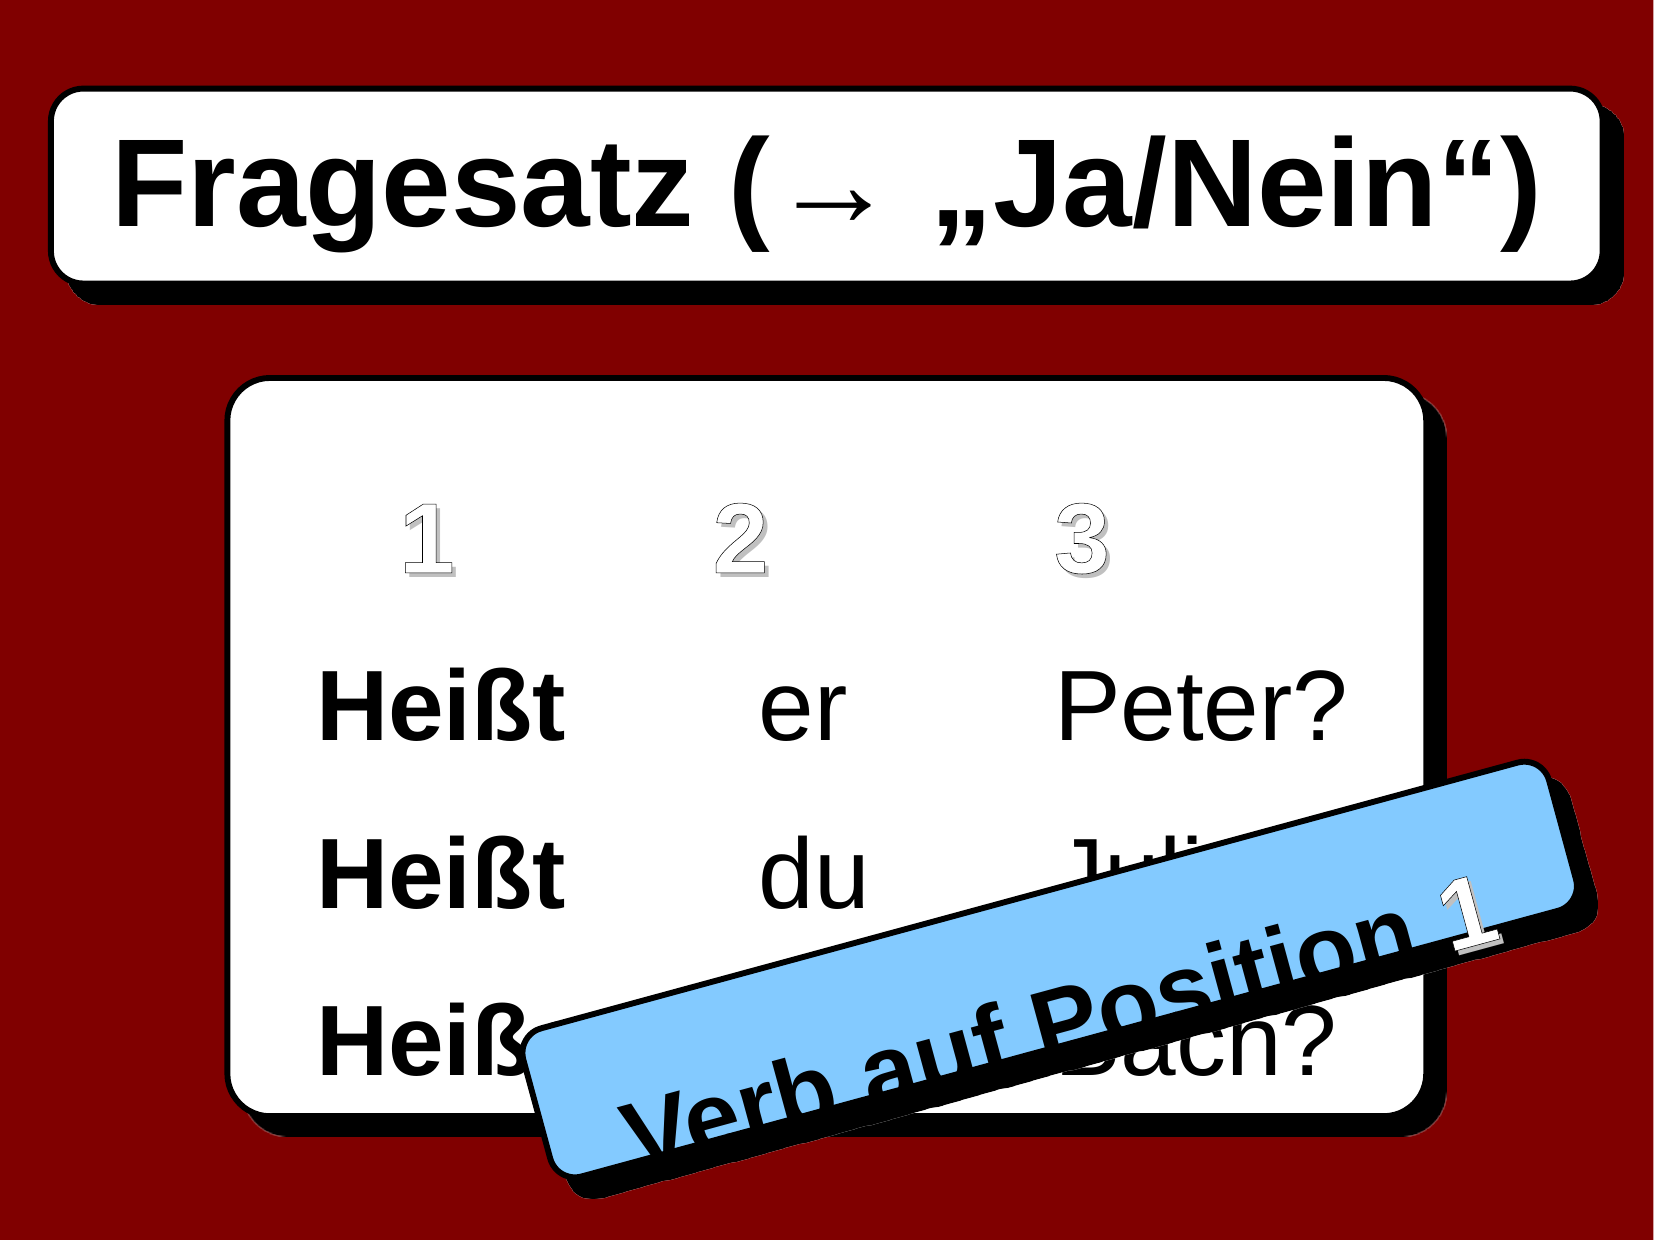

Fragesatz (→ „Ja/Nein“)
 1				 2				3
Heißt			er			Peter?
Heißt			du			Julia?
Heißen		Sie			Bach?
Verb auf Position 1